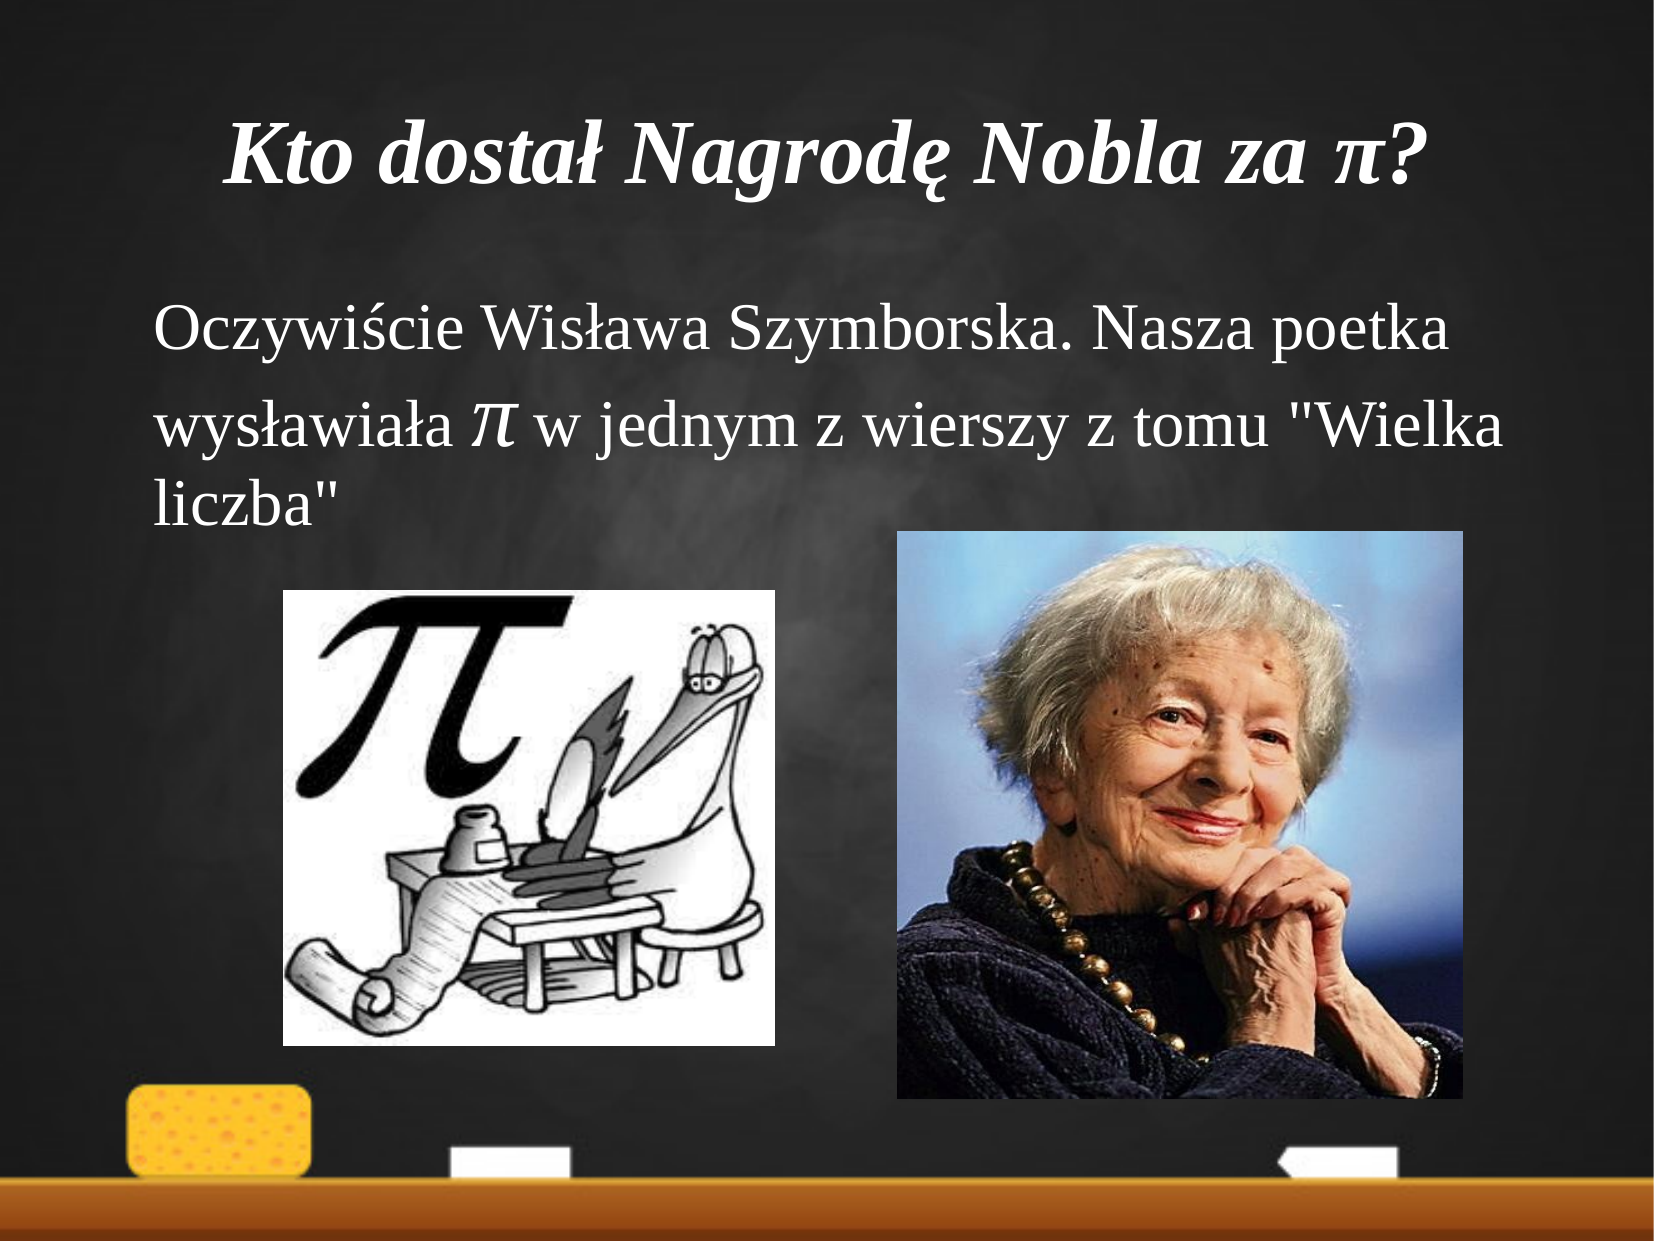

# Kto dostał Nagrodę Nobla za π?
Oczywiście Wisława Szymborska. Nasza poetka wysławiała π w jednym z wierszy z tomu "Wielka liczba"